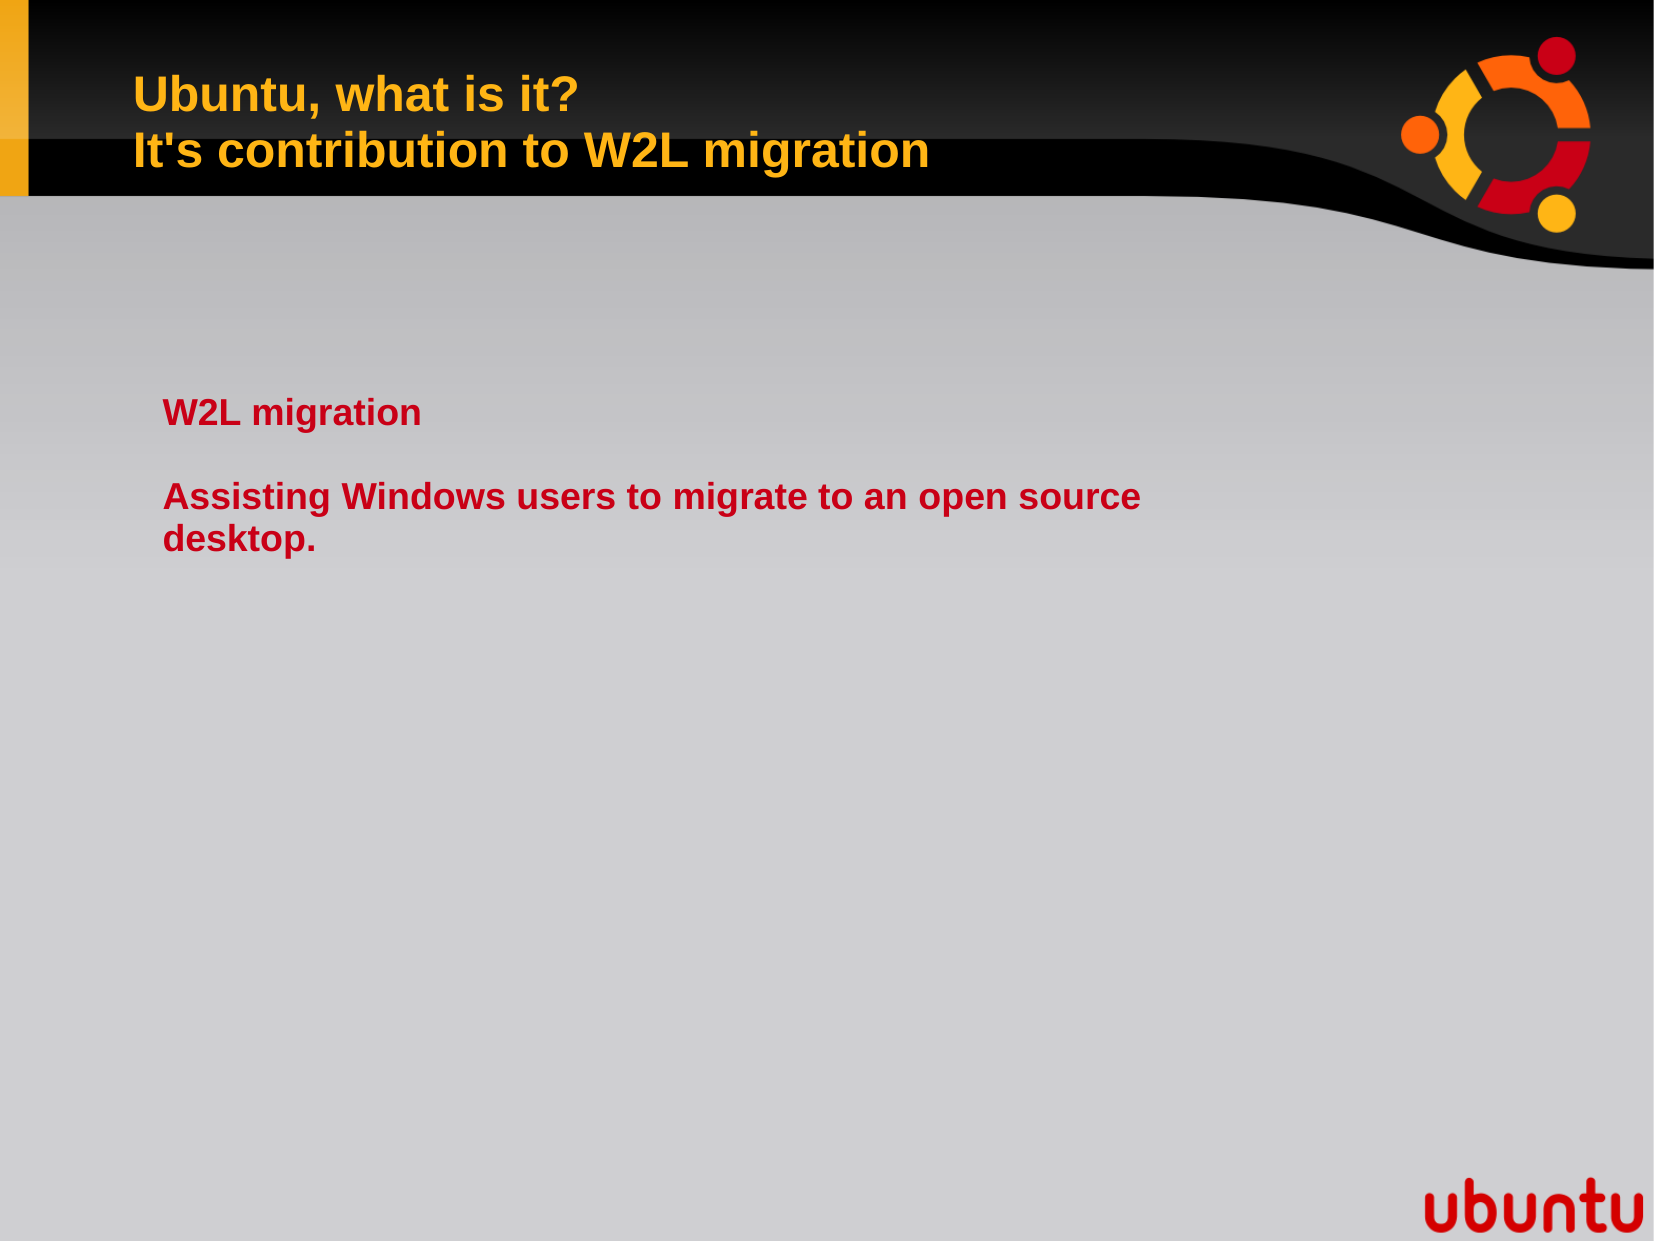

Ubuntu, what is it?
It's contribution to W2L migration
W2L migration
Assisting Windows users to migrate to an open source desktop.